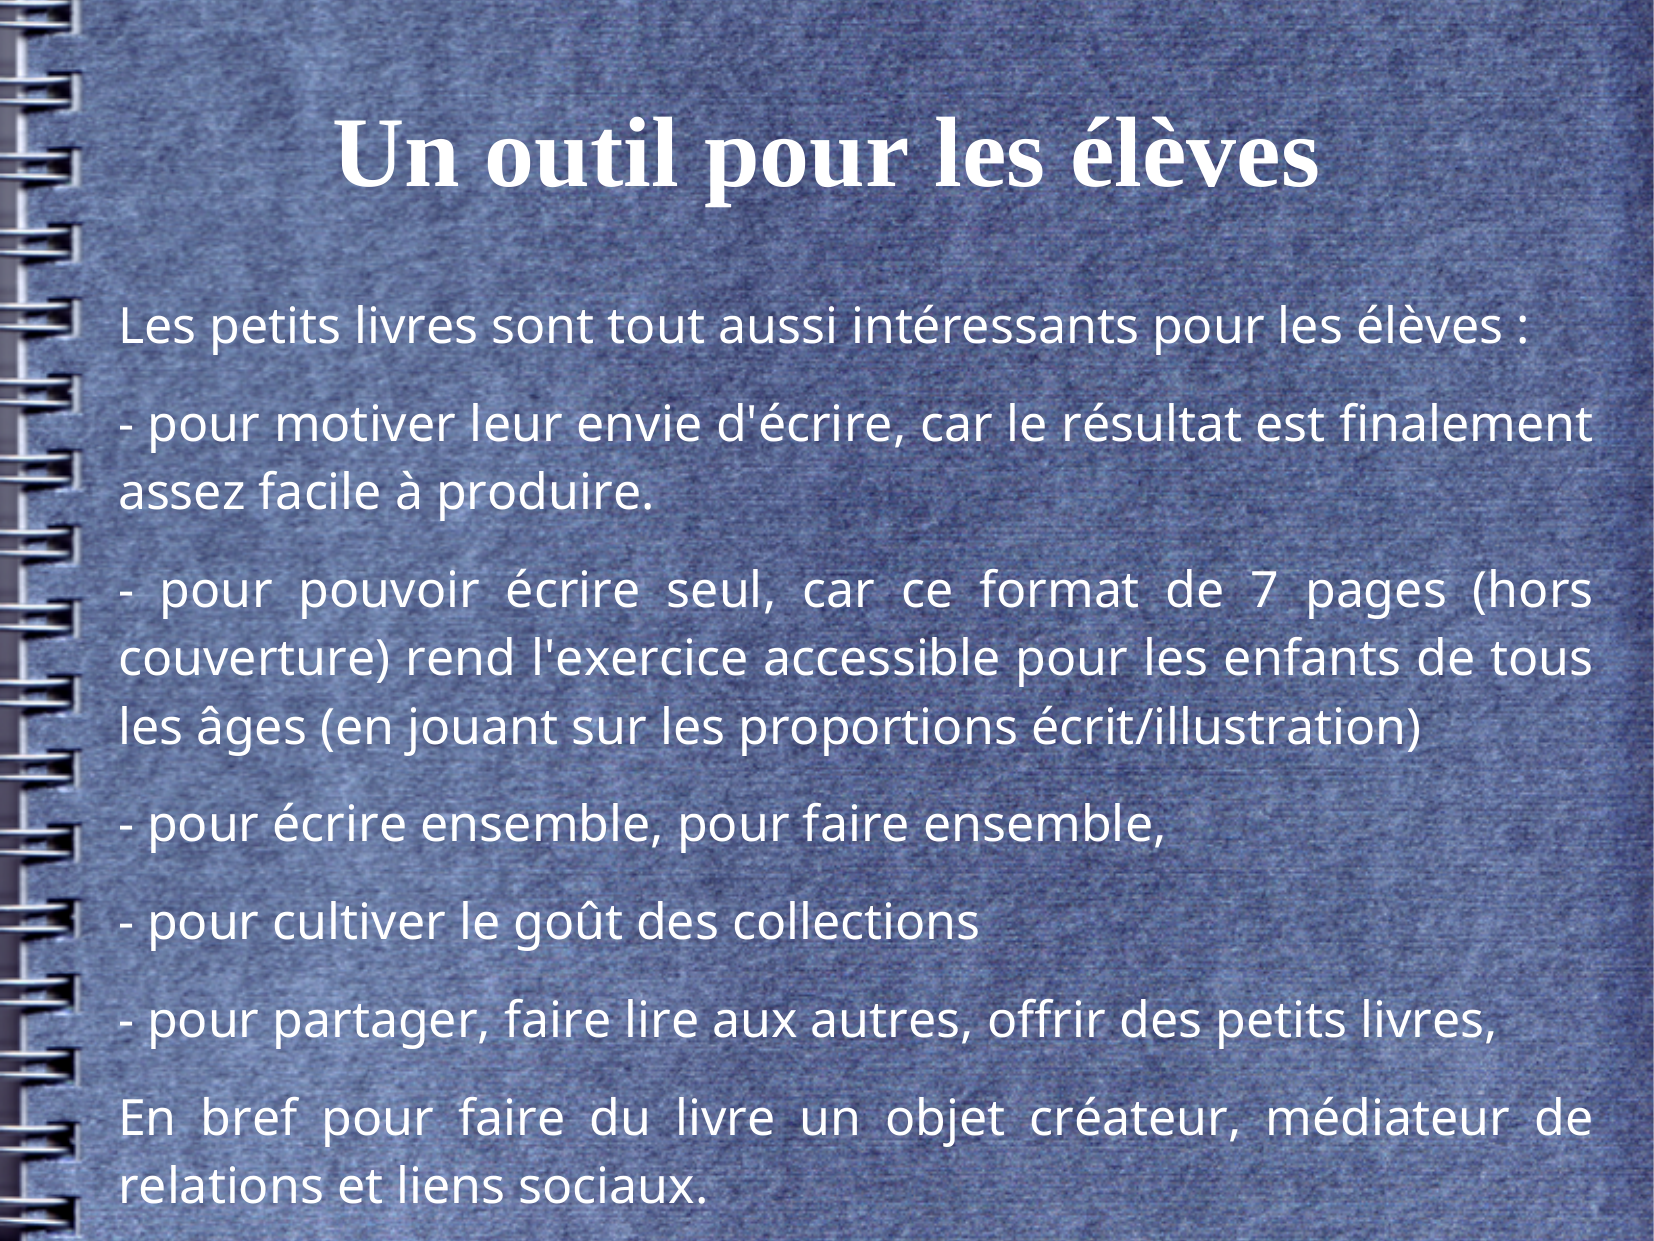

# Un outil pour les élèves
Les petits livres sont tout aussi intéressants pour les élèves :
- pour motiver leur envie d'écrire, car le résultat est finalement assez facile à produire.
- pour pouvoir écrire seul, car ce format de 7 pages (hors couverture) rend l'exercice accessible pour les enfants de tous les âges (en jouant sur les proportions écrit/illustration)
- pour écrire ensemble, pour faire ensemble,
- pour cultiver le goût des collections
- pour partager, faire lire aux autres, offrir des petits livres,
En bref pour faire du livre un objet créateur, médiateur de relations et liens sociaux.